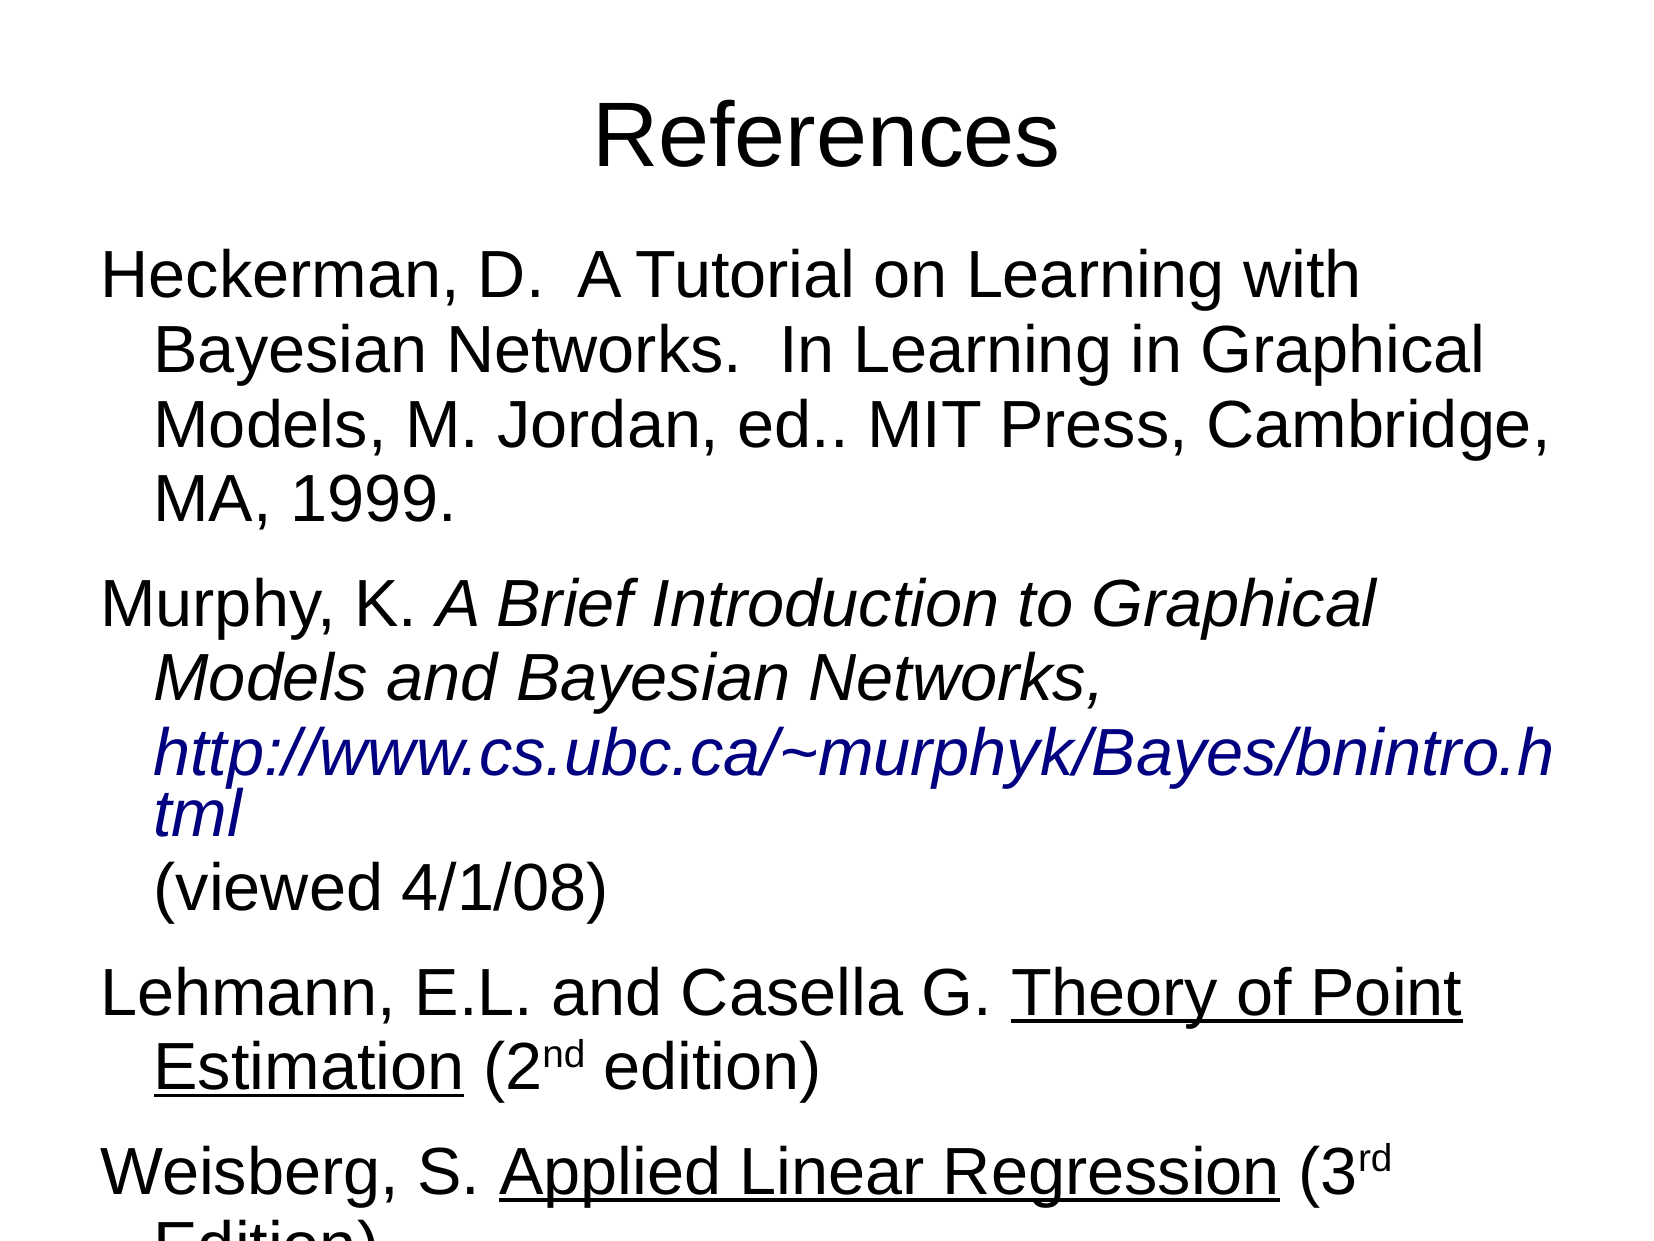

# References
Heckerman, D. A Tutorial on Learning with Bayesian Networks. In Learning in Graphical Models, M. Jordan, ed.. MIT Press, Cambridge, MA, 1999.
Murphy, K. A Brief Introduction to Graphical Models and Bayesian Networks, http://www.cs.ubc.ca/~murphyk/Bayes/bnintro.html(viewed 4/1/08)
Lehmann, E.L. and Casella G. Theory of Point Estimation (2nd edition)
Weisberg, S. Applied Linear Regression (3rd Edition)